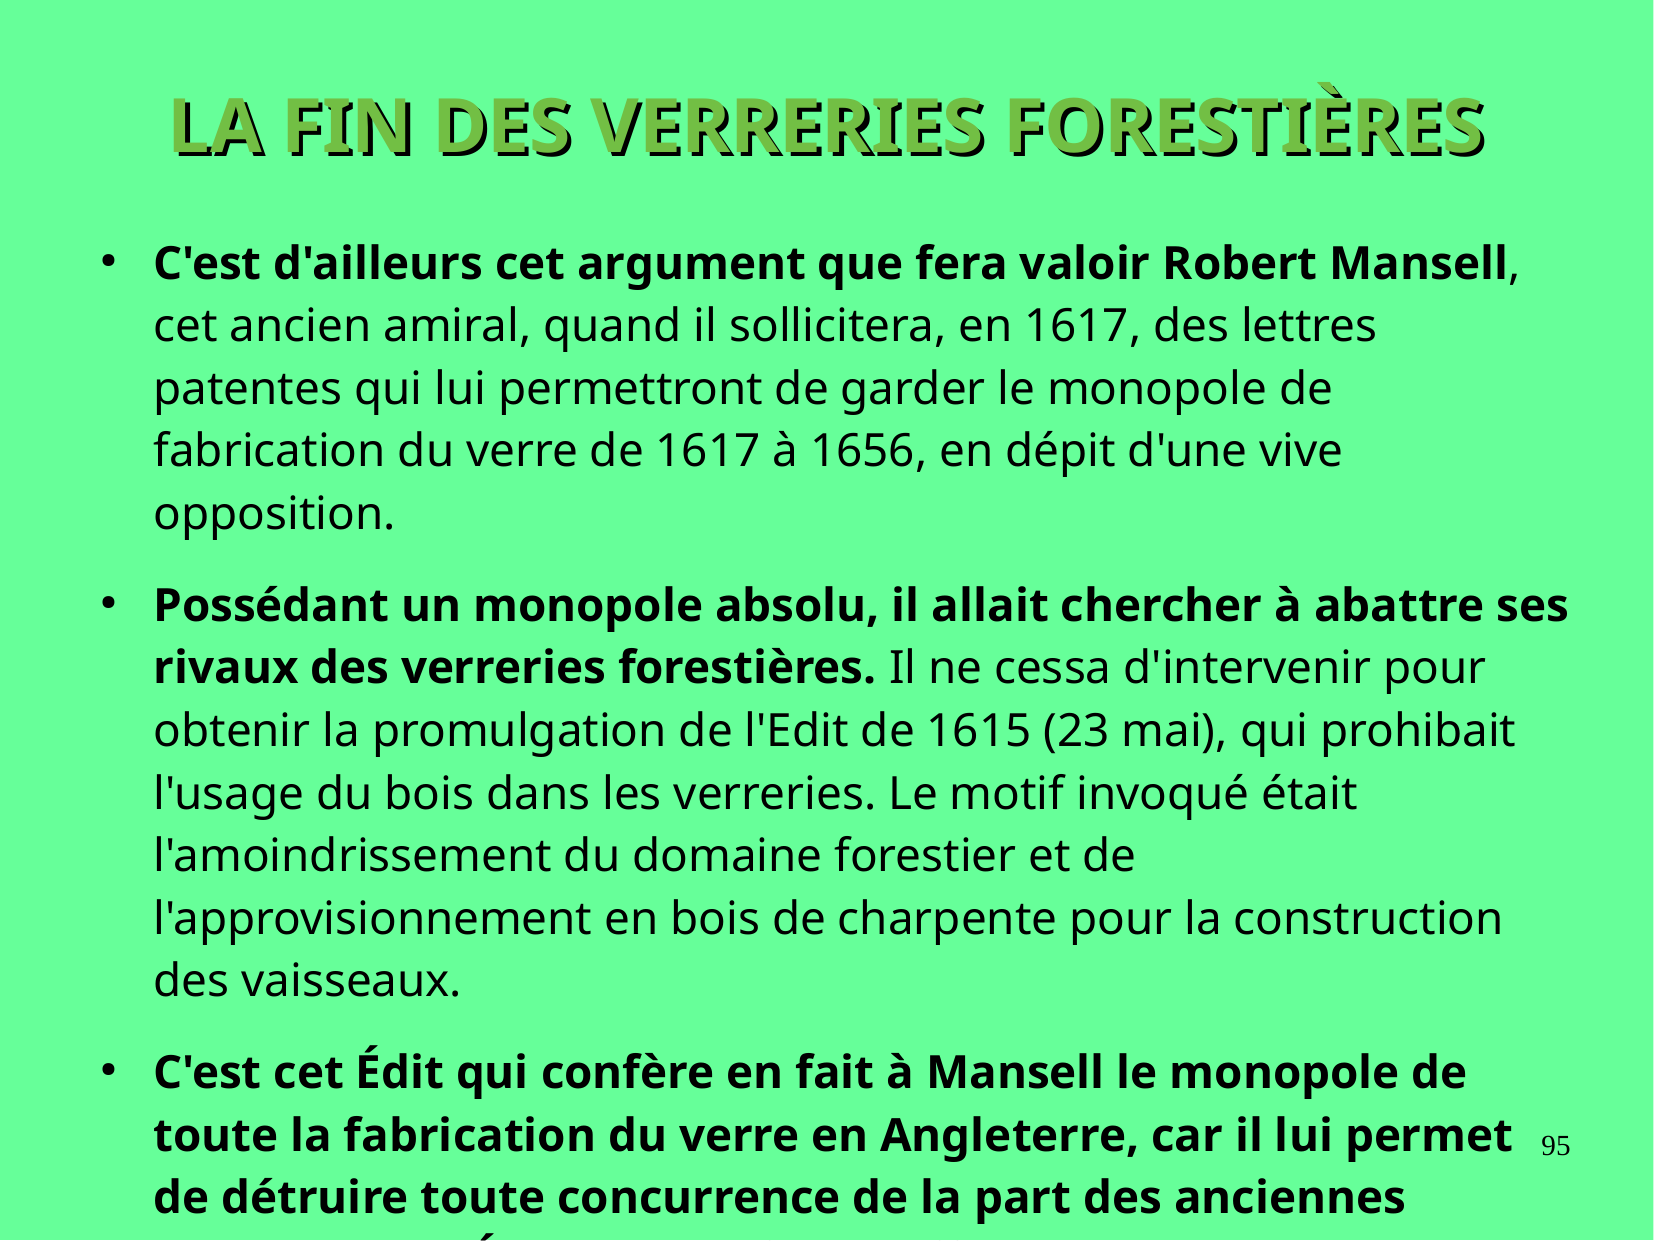

# LA FIN DES VERRERIES FORESTIÈRES
C'est d'ailleurs cet argument que fera valoir Robert Mansell, cet ancien amiral, quand il sollicitera, en 1617, des lettres patentes qui lui permettront de garder le monopole de fabrication du verre de 1617 à 1656, en dépit d'une vive opposition.
Possédant un monopole absolu, il allait chercher à abattre ses rivaux des verreries forestières. Il ne cessa d'intervenir pour obtenir la promulgation de l'Edit de 1615 (23 mai), qui prohibait l'usage du bois dans les verreries. Le motif invoqué était l'amoindrissement du domaine forestier et de l'approvisionnement en bois de charpente pour la construction des vaisseaux.
C'est cet Édit qui confère en fait à Mansell le monopole de toute la fabrication du verre en Angleterre, car il lui permet de détruire toute concurrence de la part des anciennes verreries. Cet Édit mettait fin en effet aux entreprises des verriers lorrains.
95